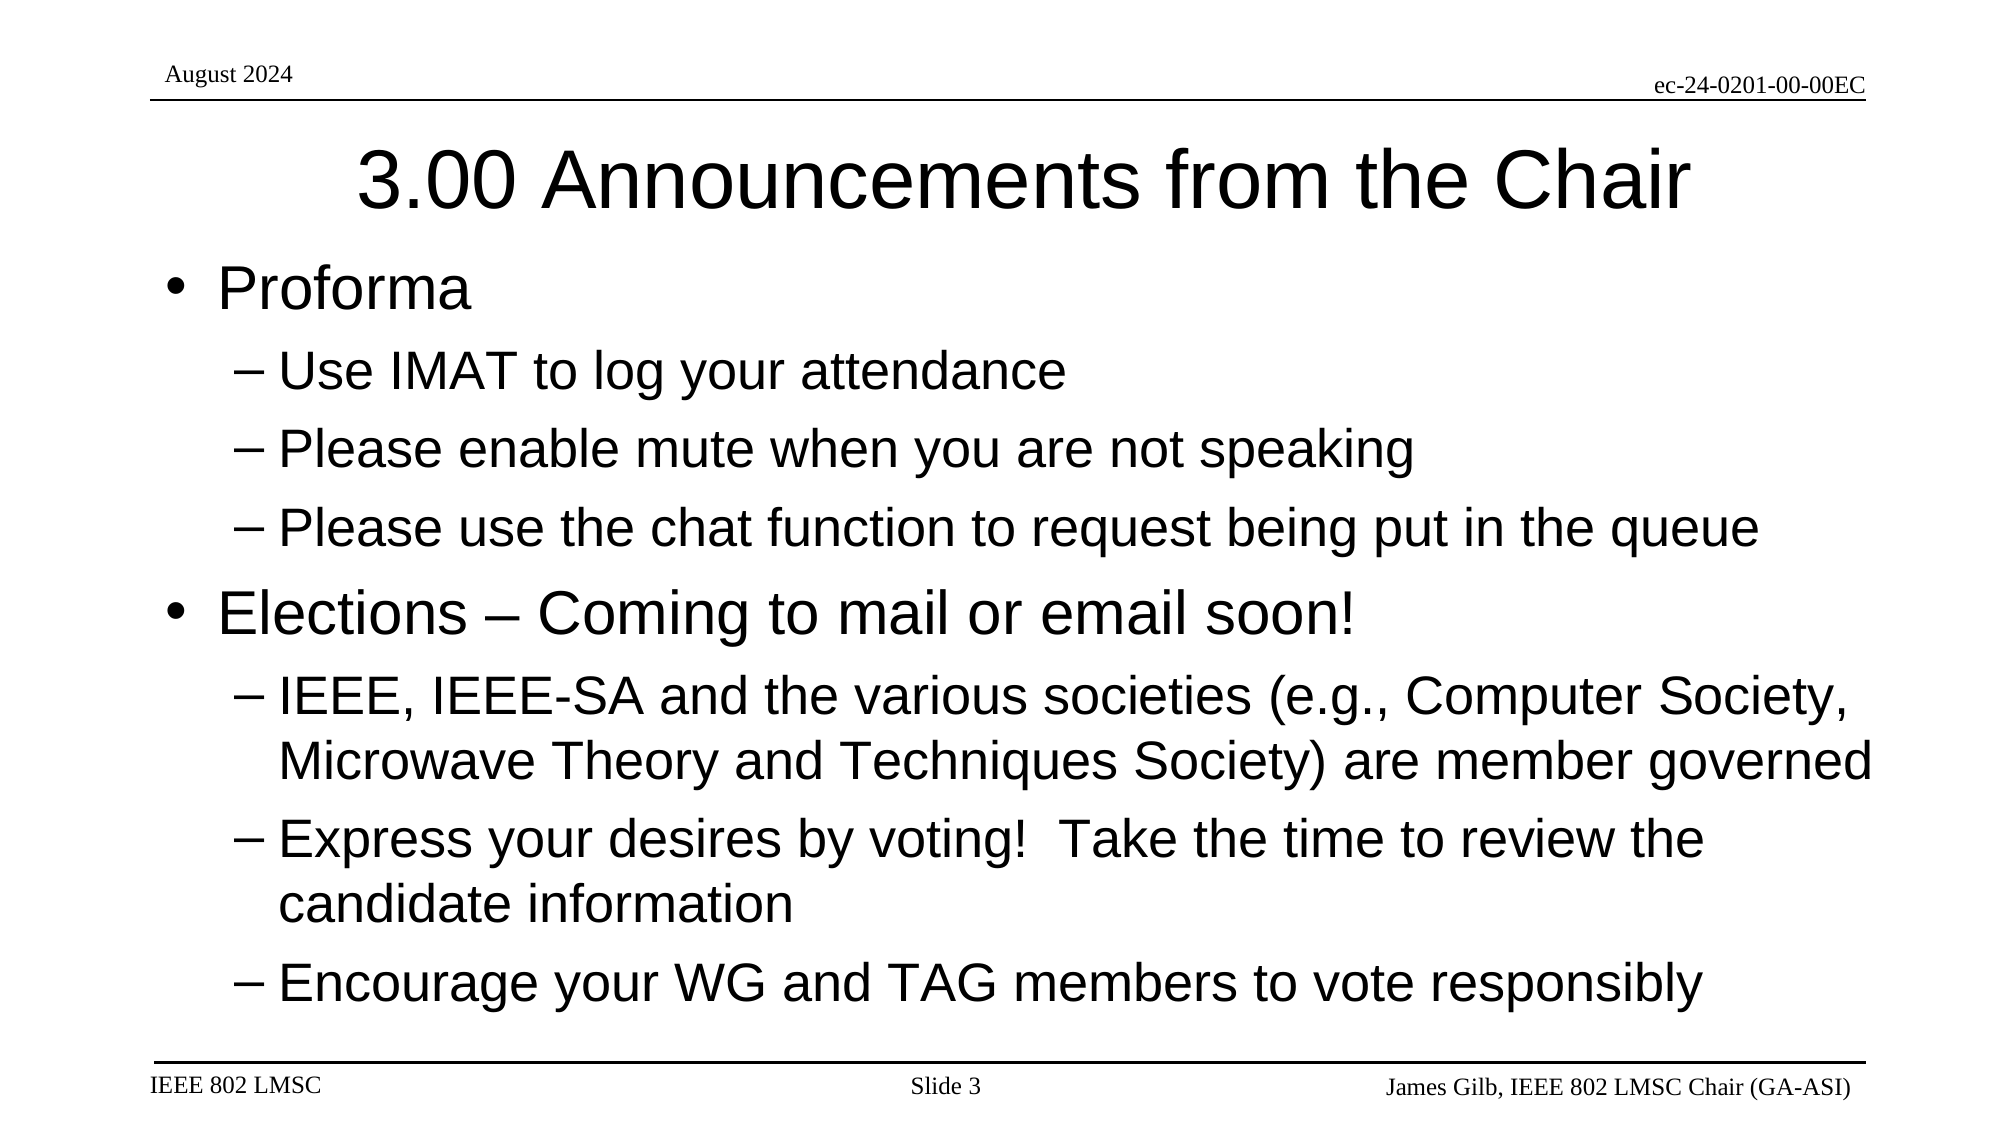

# 3.00 Announcements from the Chair
Proforma
Use IMAT to log your attendance
Please enable mute when you are not speaking
Please use the chat function to request being put in the queue
Elections – Coming to mail or email soon!
IEEE, IEEE-SA and the various societies (e.g., Computer Society, Microwave Theory and Techniques Society) are member governed
Express your desires by voting! Take the time to review the candidate information
Encourage your WG and TAG members to vote responsibly
3